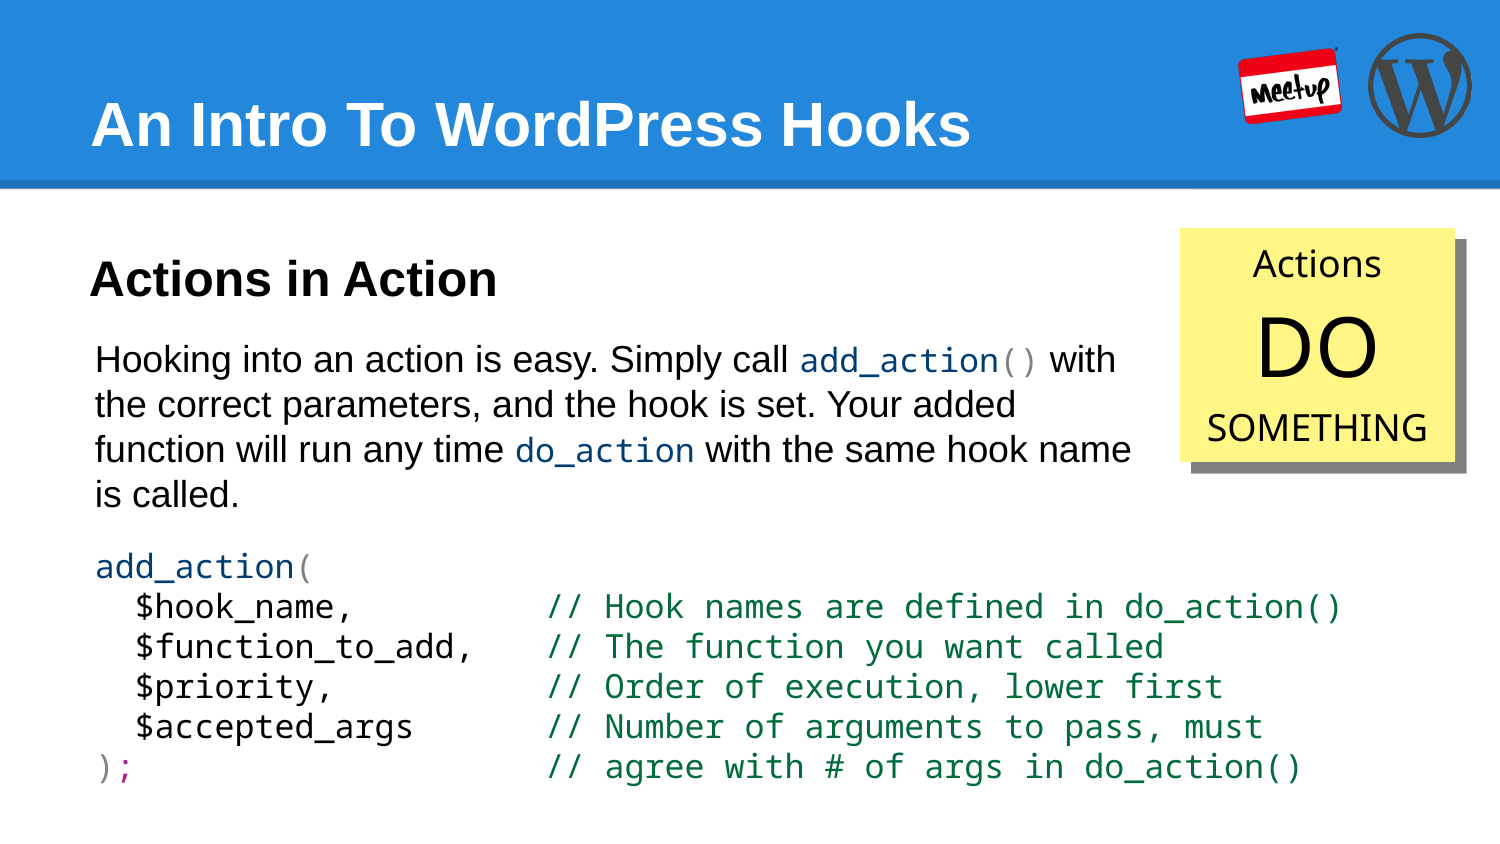

# An Intro To WordPress Hooks
Actions
DO
SOMETHING
Actions in Action
Hooking into an action is easy. Simply call add_action() with
the correct parameters, and the hook is set. Your added
function will run any time do_action with the same hook name
is called.
add_action(
 $hook_name,			// Hook names are defined in do_action()
 $function_to_add,	// The function you want called
 $priority, 			// Order of execution, lower first
 $accepted_args 		// Number of arguments to pass, must
);						// agree with # of args in do_action()